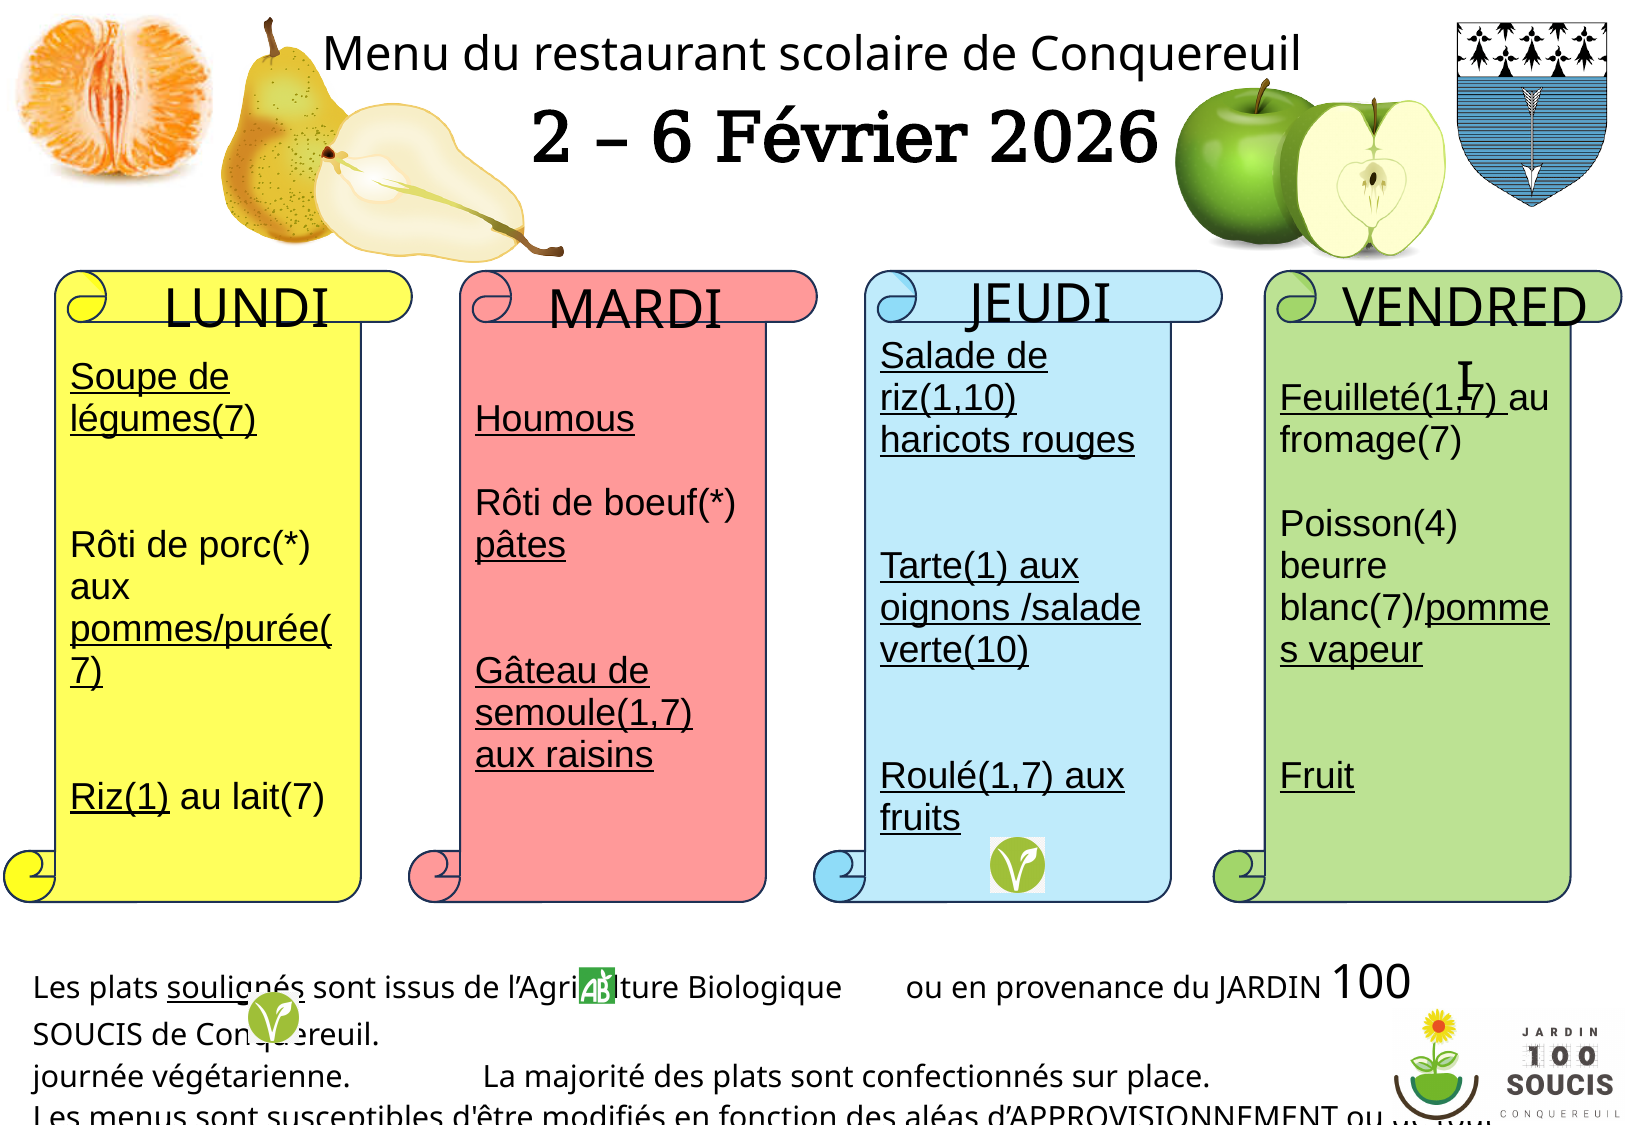

Menu du restaurant scolaire de Conquereuil
Les plats soulignés sont issus de l’Agriculture Biologique	 ou en provenance du JARDIN 100 SOUCIS de Conquereuil.
journée végétarienne.		La majorité des plats sont confectionnés sur place.
Les menus sont susceptibles d'être modifiés en fonction des aléas d’APPROVISIONNEMENT ou de tout autre imprévu.
2 – 6 Février 2026
JEUDI
VENDREDI
LUNDI
MARDI
Soupe de légumes(7)
Rôti de porc(*) aux pommes/purée(7)
Riz(1) au lait(7)
Houmous
Rôti de boeuf(*) pâtes
Gâteau de semoule(1,7) aux raisins
Salade de riz(1,10) haricots rouges
Tarte(1) aux oignons /salade verte(10)
Roulé(1,7) aux fruits
Feuilleté(1,7) au fromage(7)
Poisson(4) beurre blanc(7)/pommes vapeur
Fruit